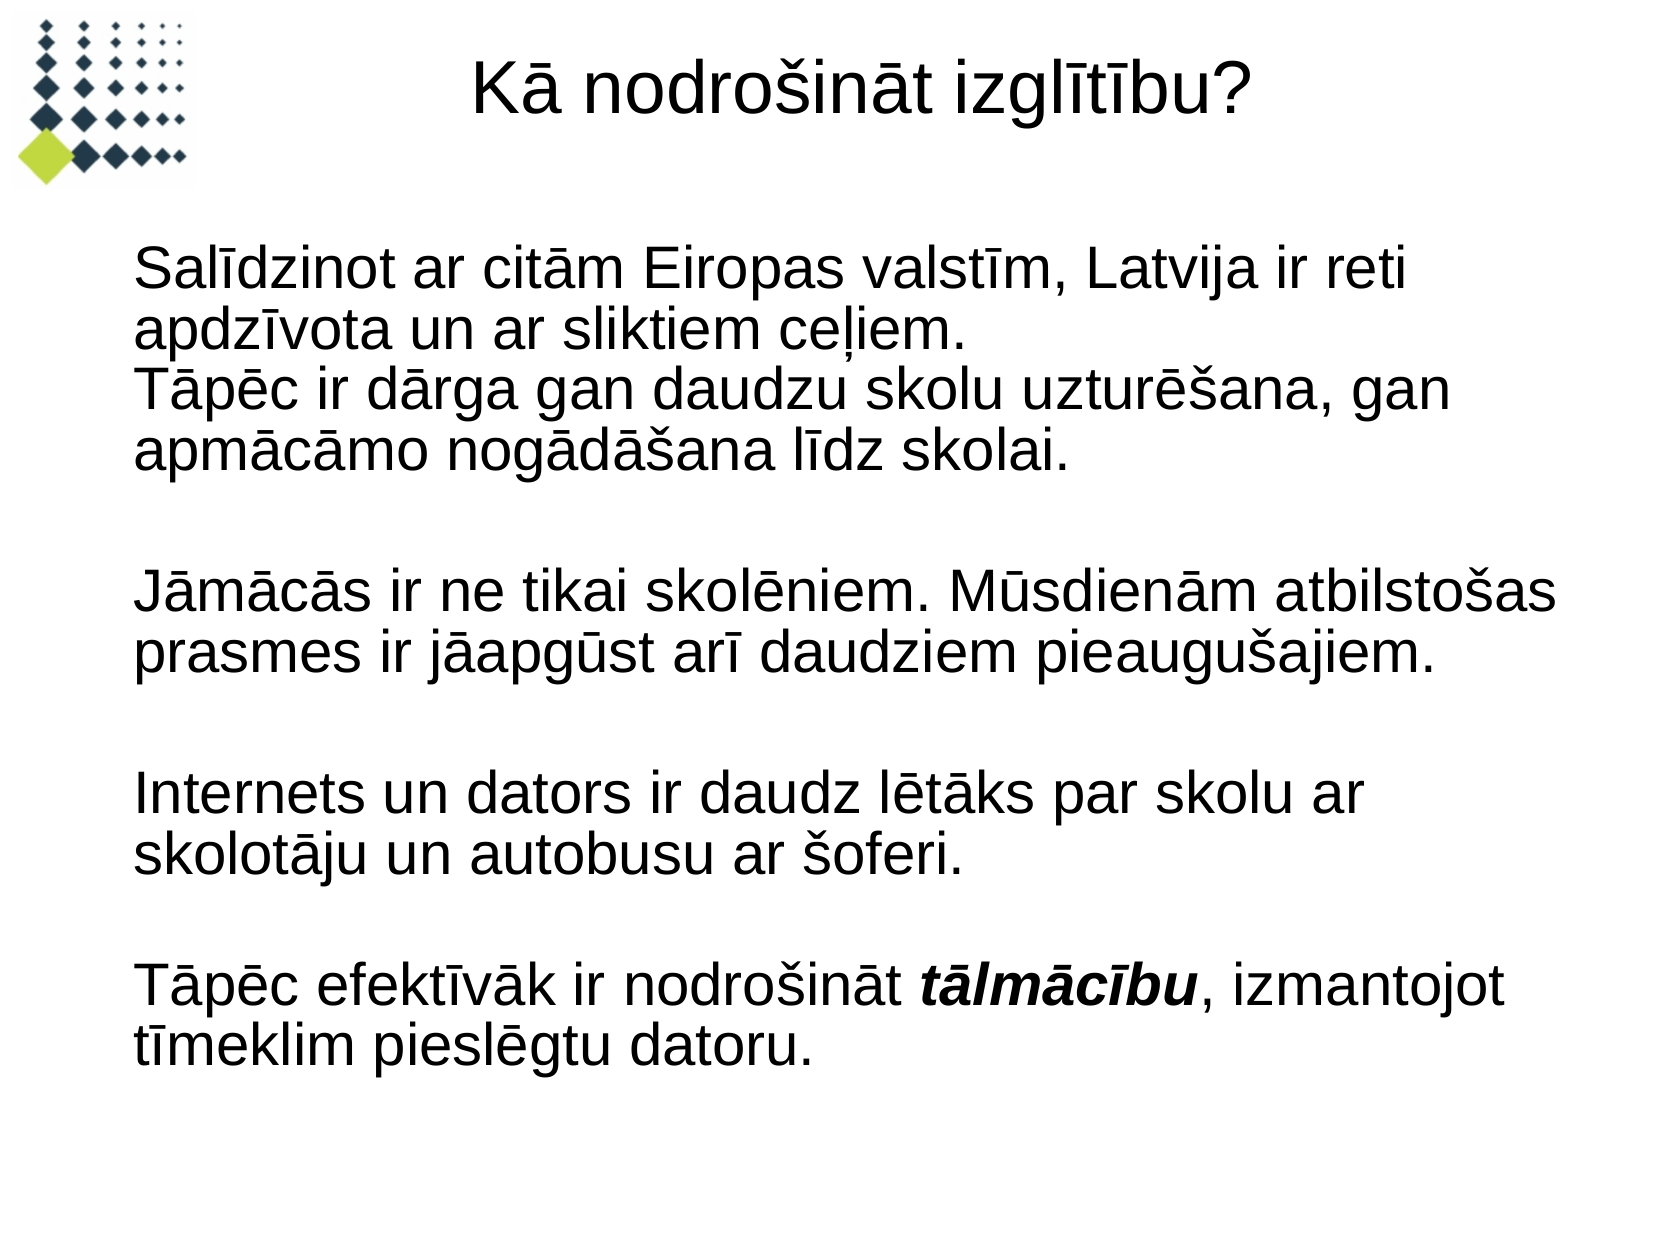

Kā nodrošināt izglītību?
# Salīdzinot ar citām Eiropas valstīm, Latvija ir reti apdzīvota un ar sliktiem ceļiem. Tāpēc ir dārga gan daudzu skolu uzturēšana, gan apmācāmo nogādāšana līdz skolai.
Jāmācās ir ne tikai skolēniem. Mūsdienām atbilstošas prasmes ir jāapgūst arī daudziem pieaugušajiem.
Internets un dators ir daudz lētāks par skolu ar skolotāju un autobusu ar šoferi.
Tāpēc efektīvāk ir nodrošināt tālmācību, izmantojot tīmeklim pieslēgtu datoru.